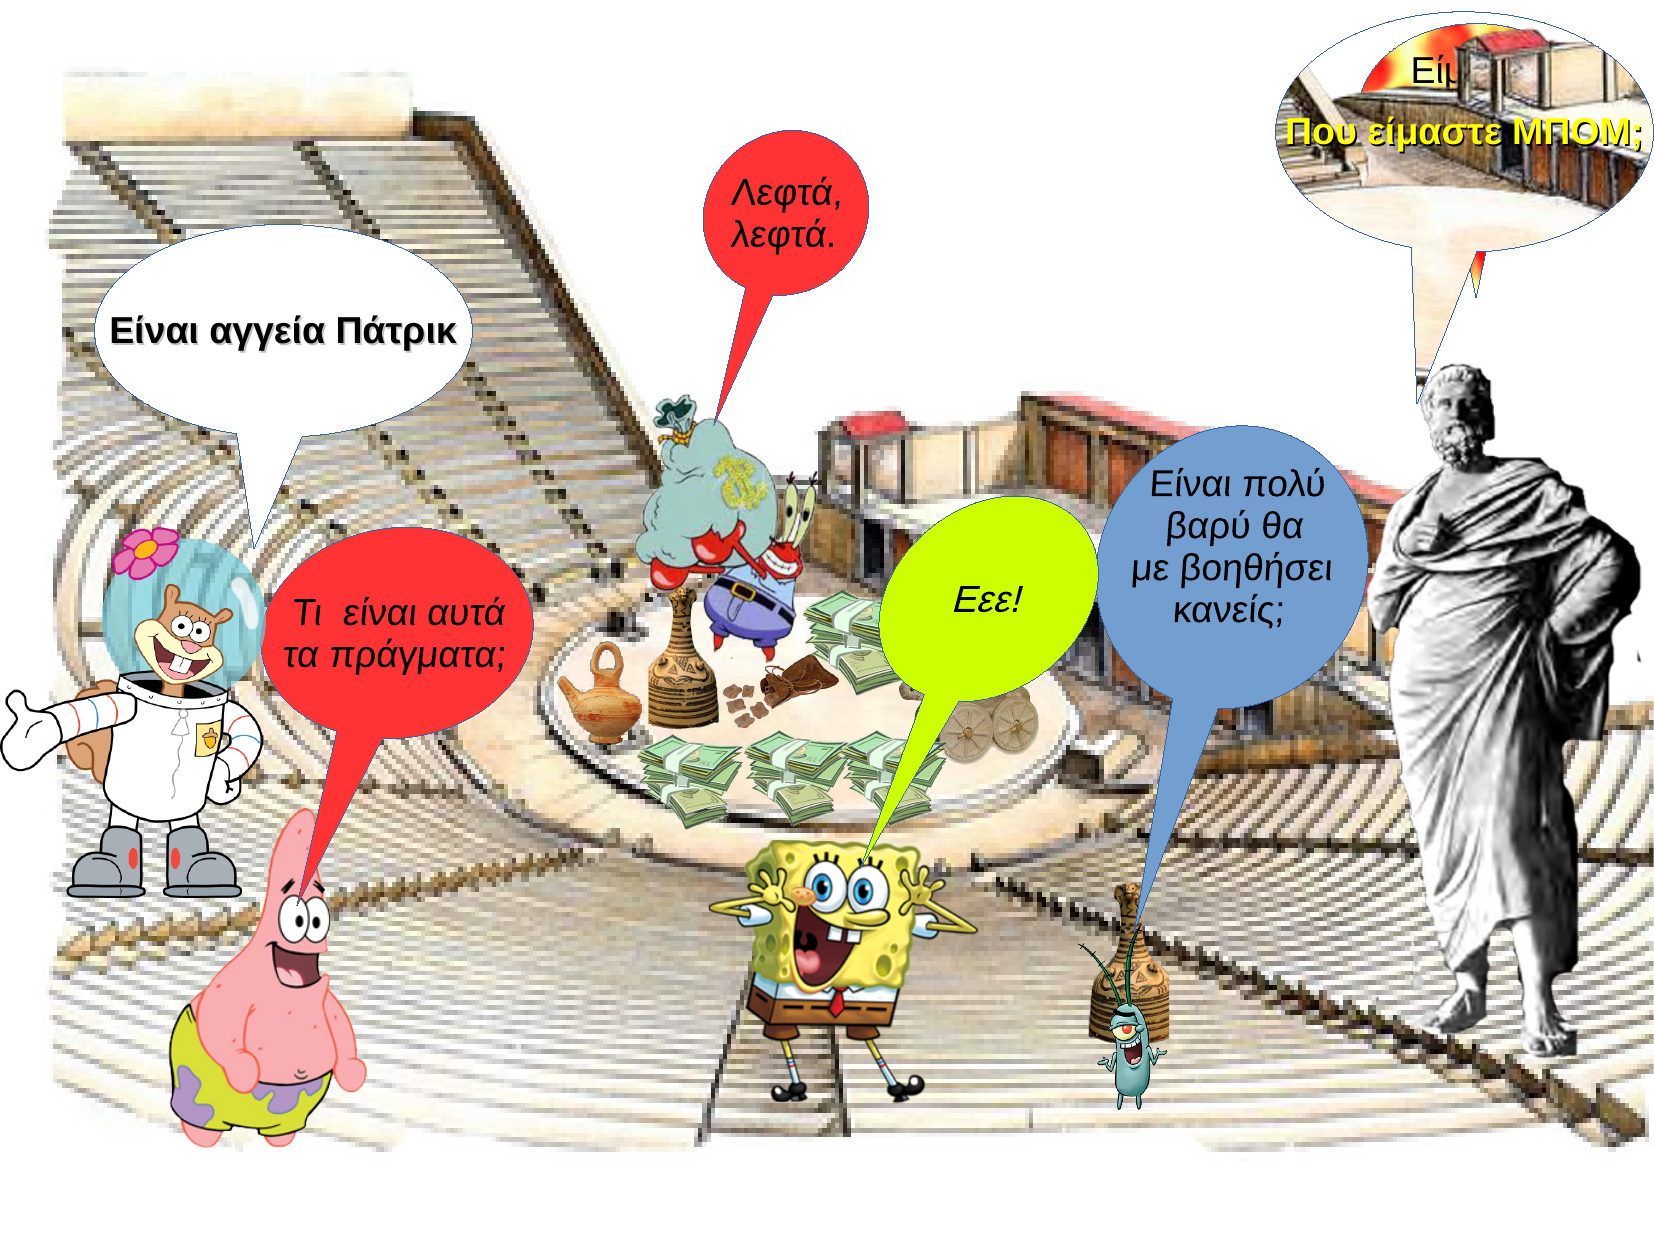

Που είμαστε ΜΠΟΜ;
Είμαστε
στο αρχαίο
θέατρο.
Λεφτά,
λεφτά.
Είναι αγγεία Πάτρικ
Είναι πολύ
βαρύ θα
με βοηθήσει
κανείς;
Εεε!
Τι είναι αυτά
τα πράγματα;